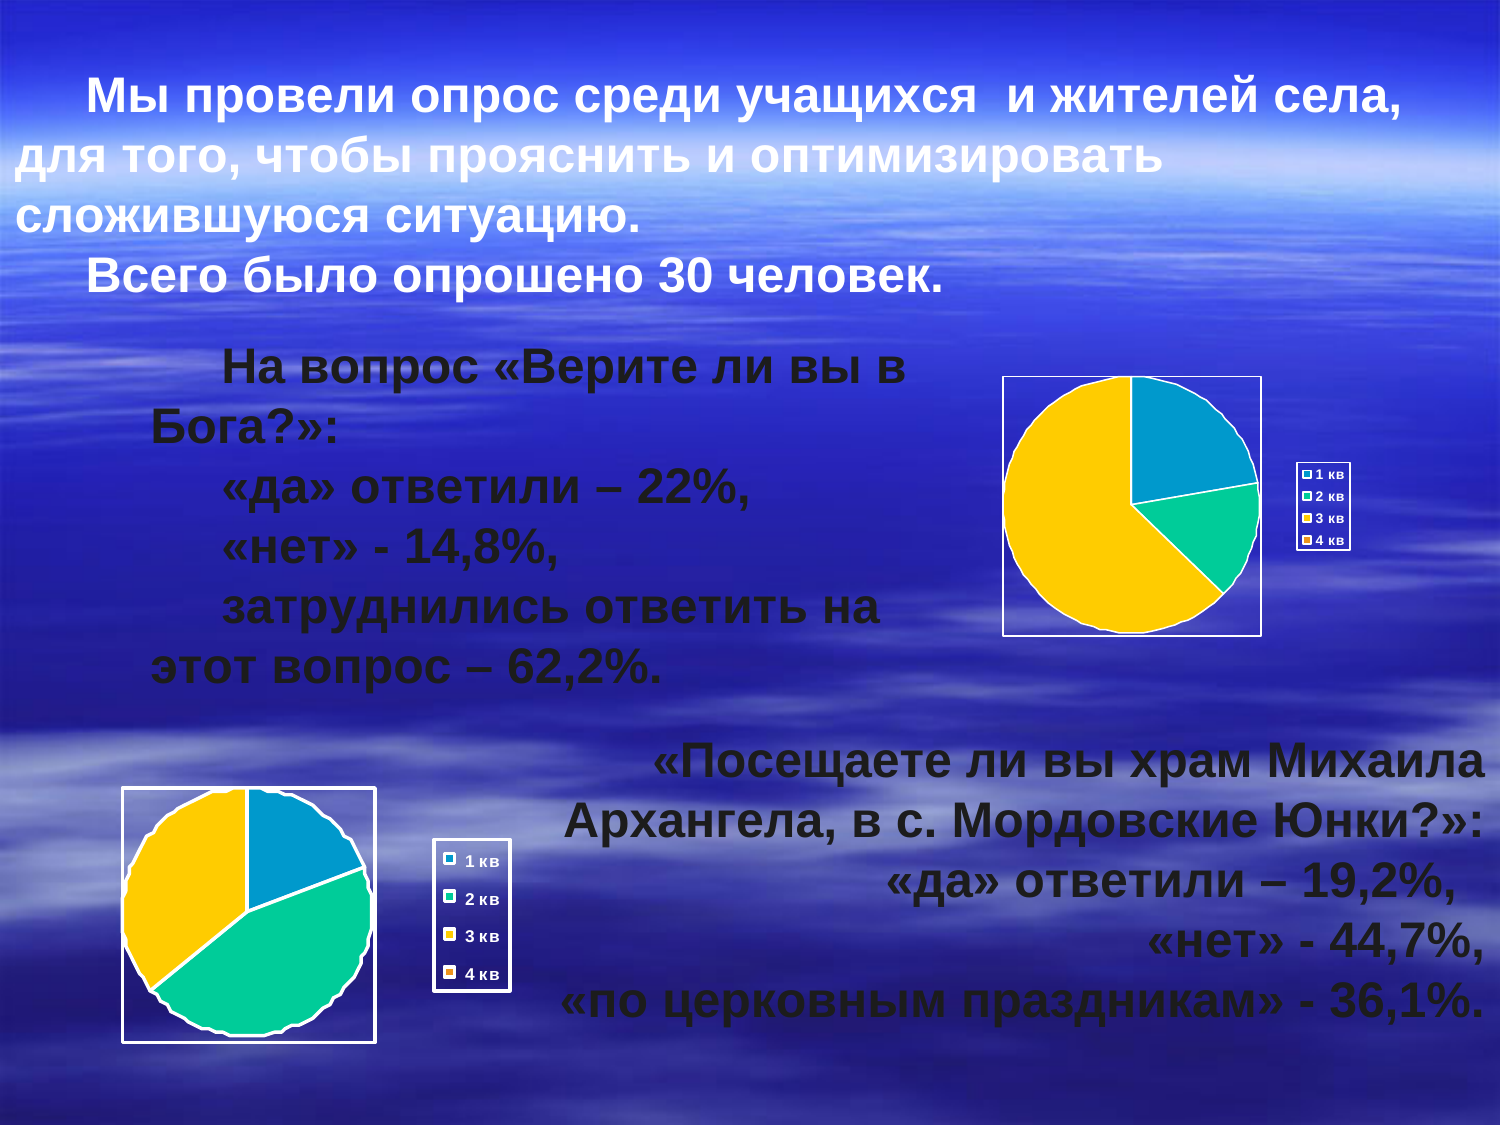

Мы провели опрос среди учащихся и жителей села, для того, чтобы прояснить и оптимизировать сложившуюся ситуацию.
Всего было опрошено 30 человек.
На вопрос «Верите ли вы в Бога?»:
«да» ответили – 22%,
«нет» - 14,8%,
затруднились ответить на этот вопрос – 62,2%.
«Посещаете ли вы храм Михаила Архангела, в с. Мордовские Юнки?»:
«да» ответили – 19,2%,
«нет» - 44,7%,
«по церковным праздникам» - 36,1%.